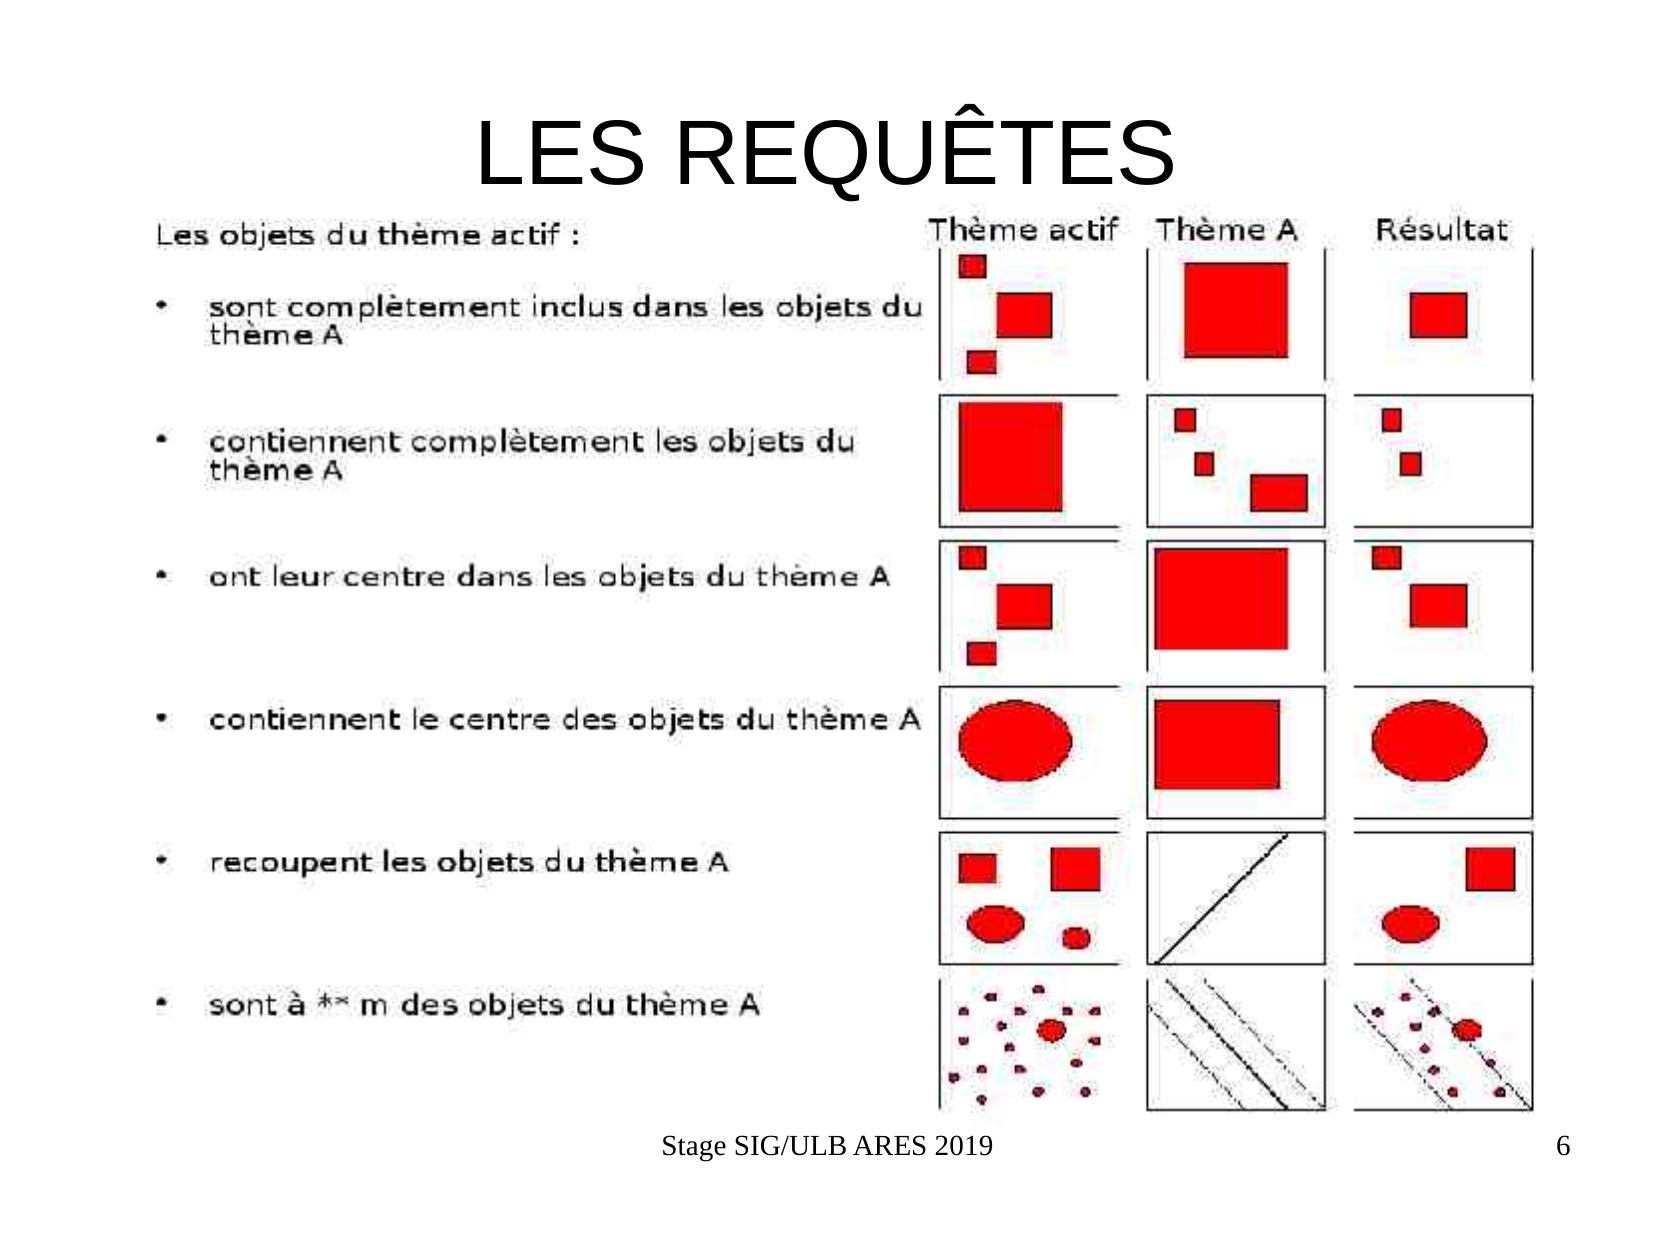

# LES REQUÊTES
Stage SIG/ULB ARES 2019
6